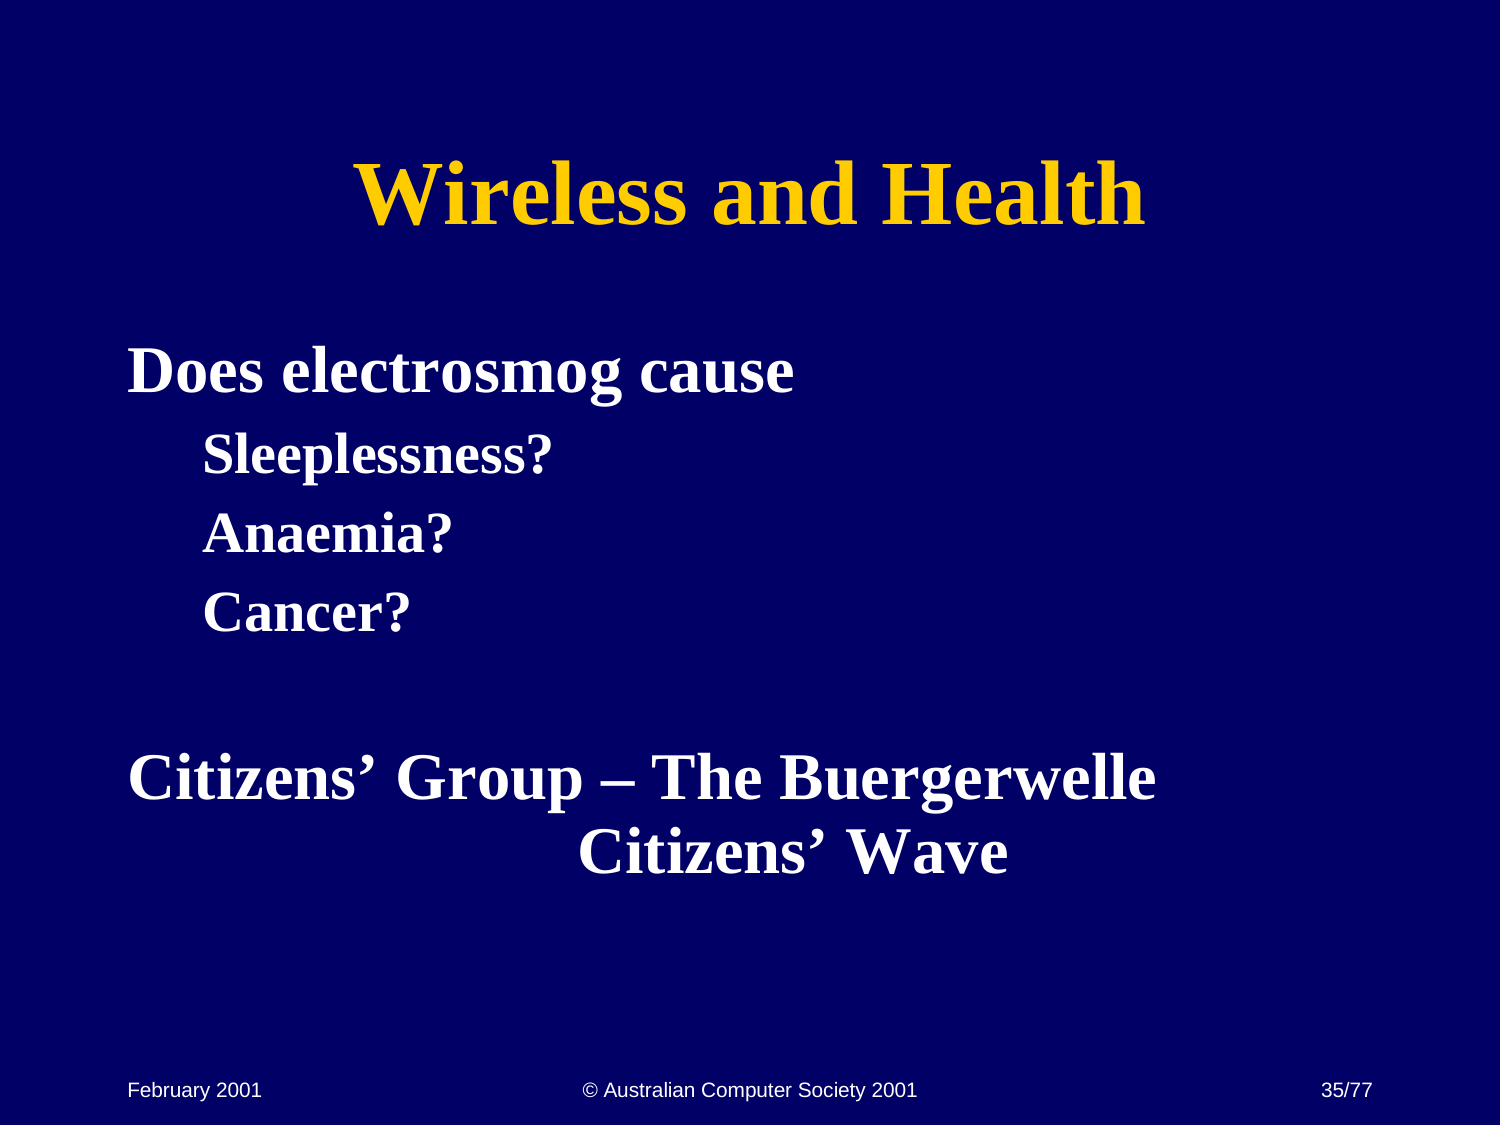

# Wireless and Health
Does electrosmog cause
Sleeplessness?
Anaemia?
Cancer?
Citizens’ Group – The Buergerwelle 					Citizens’ Wave
February 2001
© Australian Computer Society 2001
35